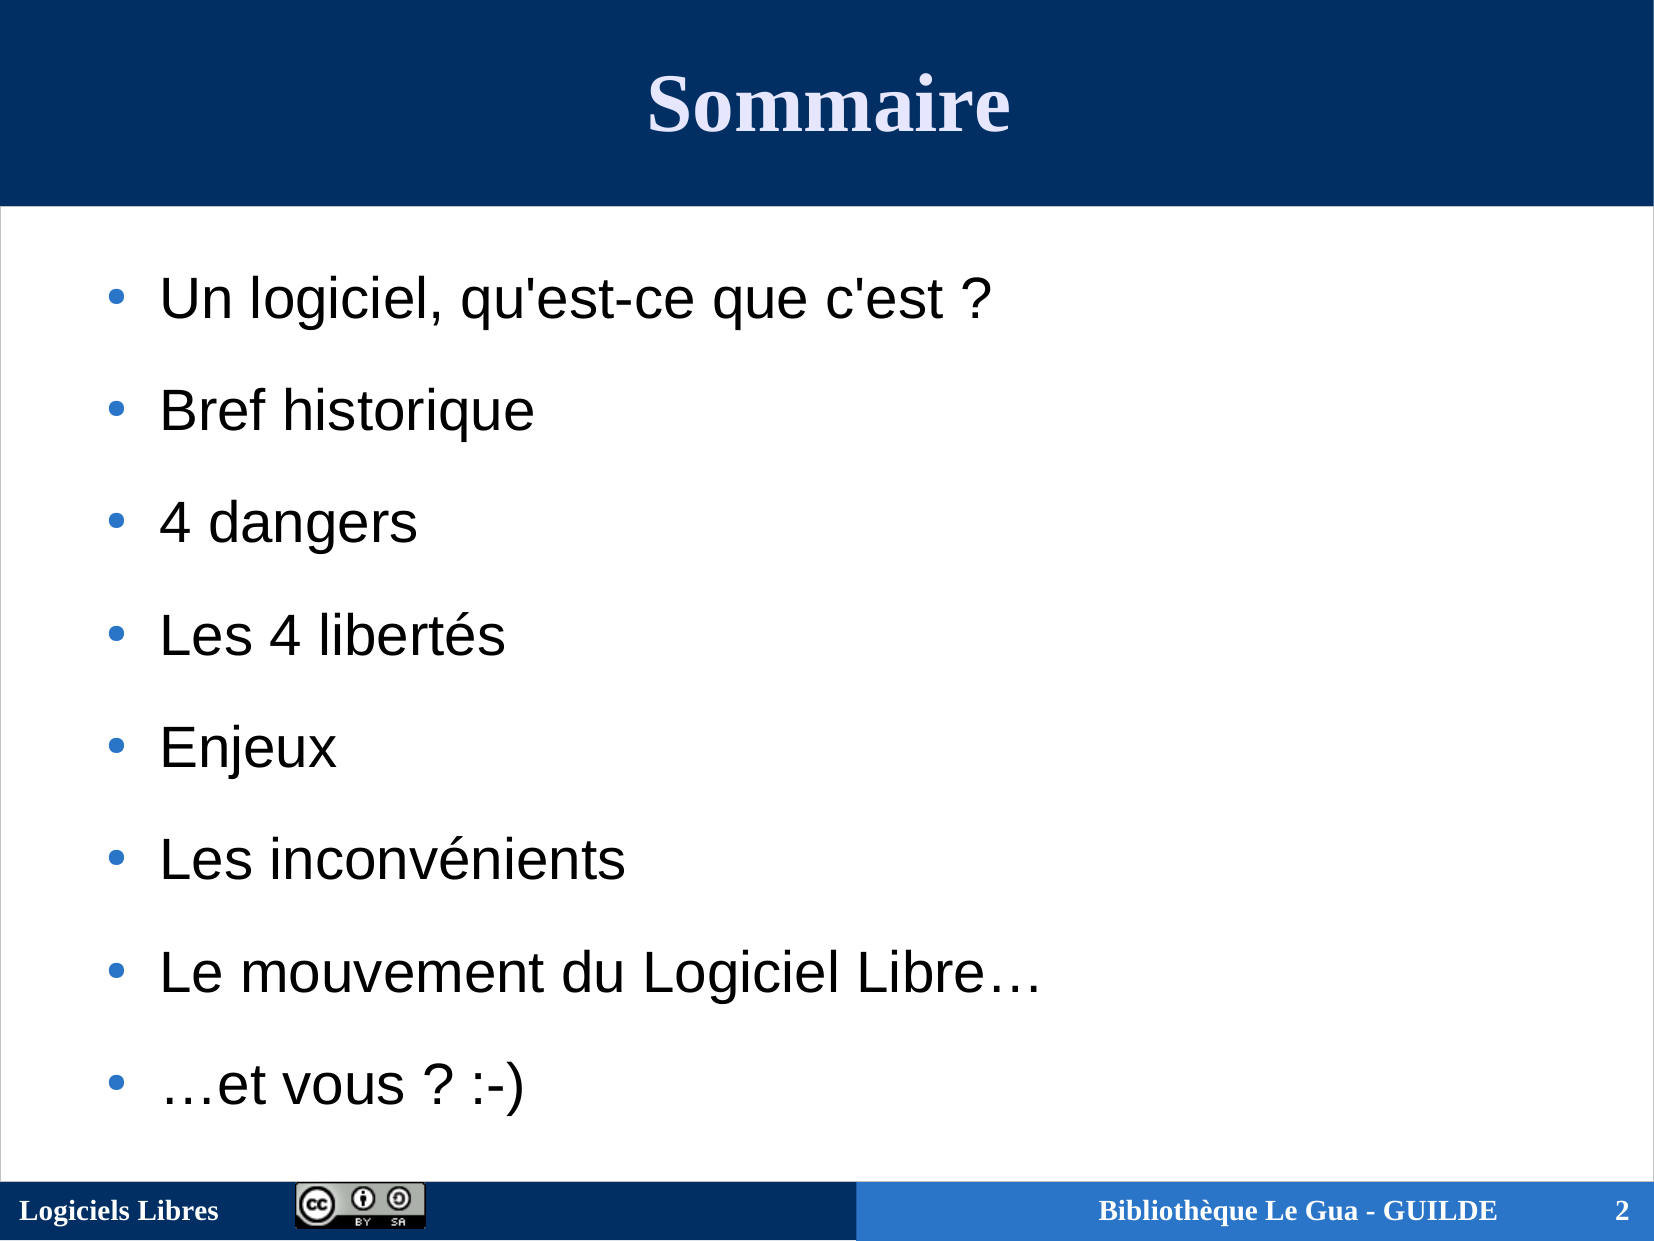

# Sommaire
Un logiciel, qu'est-ce que c'est ?
Bref historique
4 dangers
Les 4 libertés
Enjeux
Les inconvénients
Le mouvement du Logiciel Libre…
…et vous ? :-)
2
?
Ceci n'est pas un pingouin